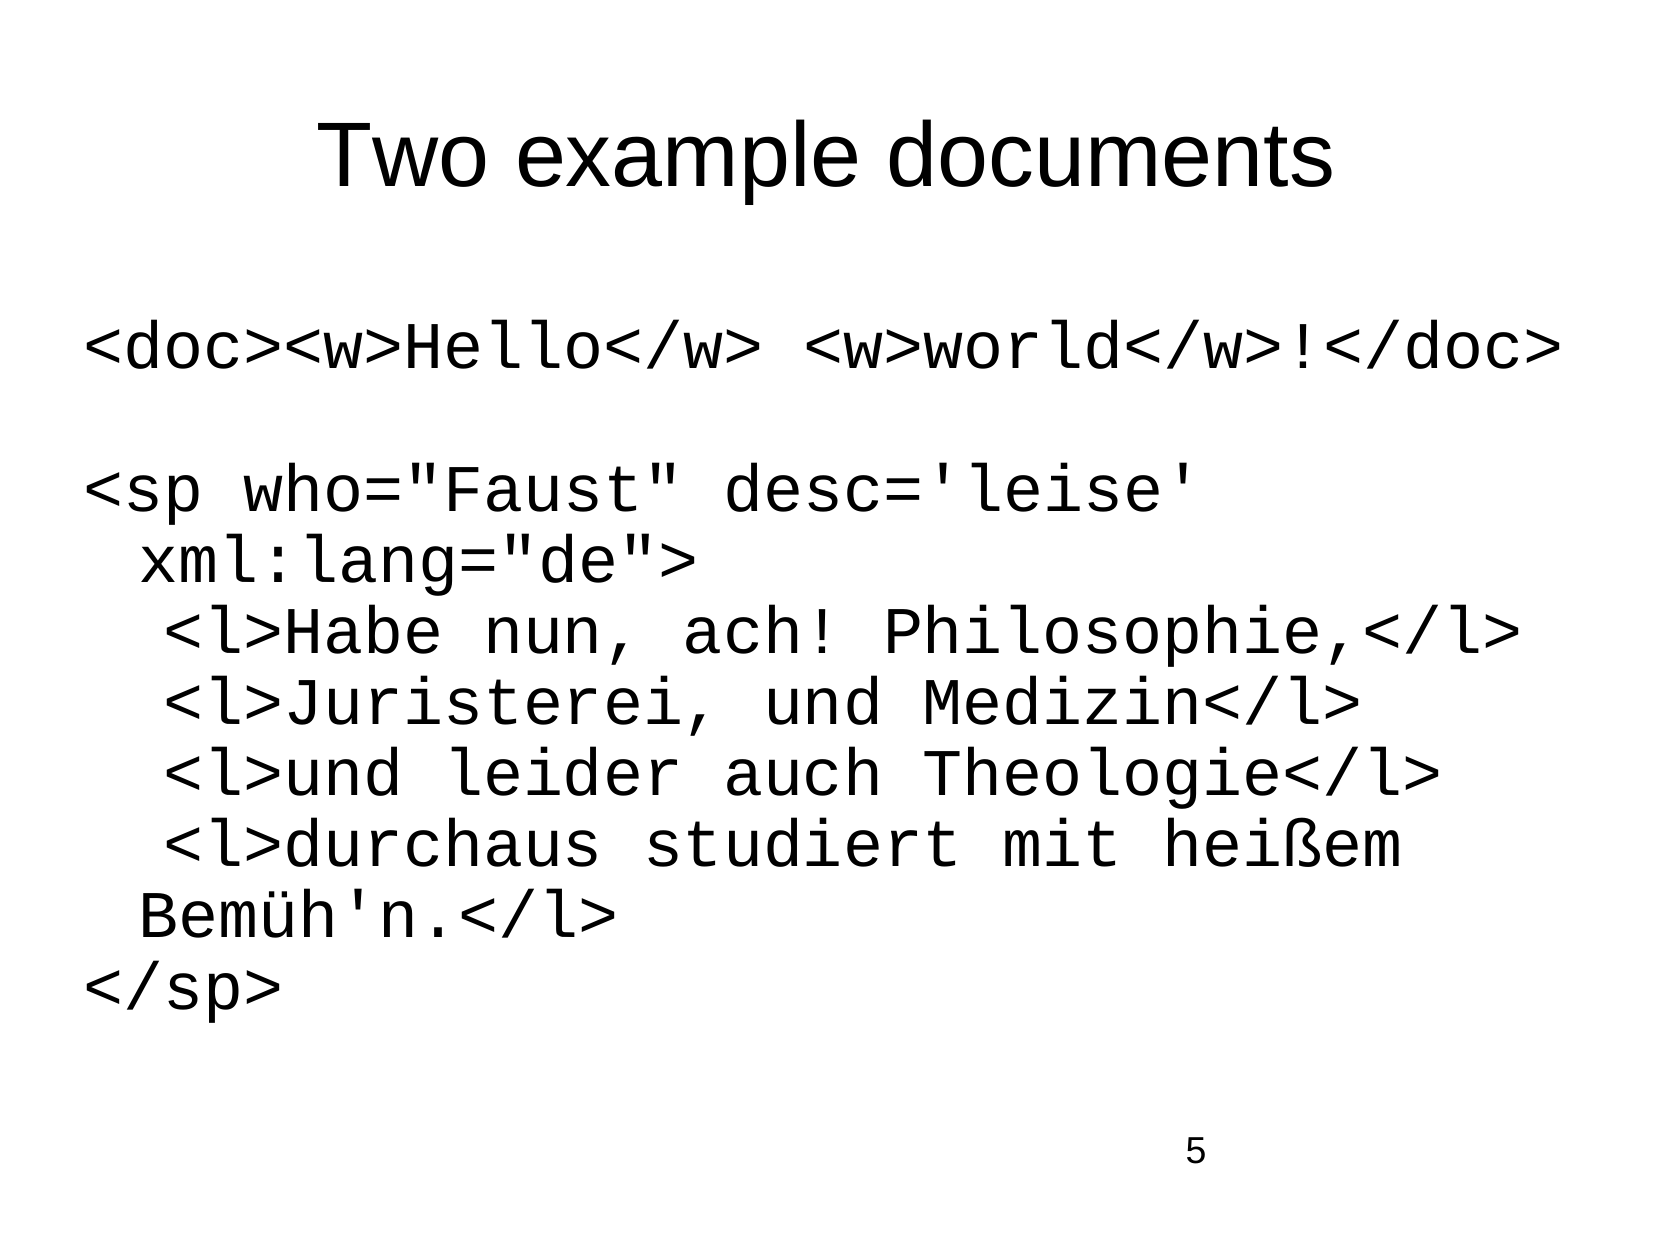

# Two example documents
<doc><w>Hello</w> <w>world</w>!</doc>
<sp who="Faust" desc='leise' xml:lang="de">
 <l>Habe nun, ach! Philosophie,</l>
 <l>Juristerei, und Medizin</l>
 <l>und leider auch Theologie</l>
 <l>durchaus studiert mit heißem Bemüh'n.</l>
</sp>
5